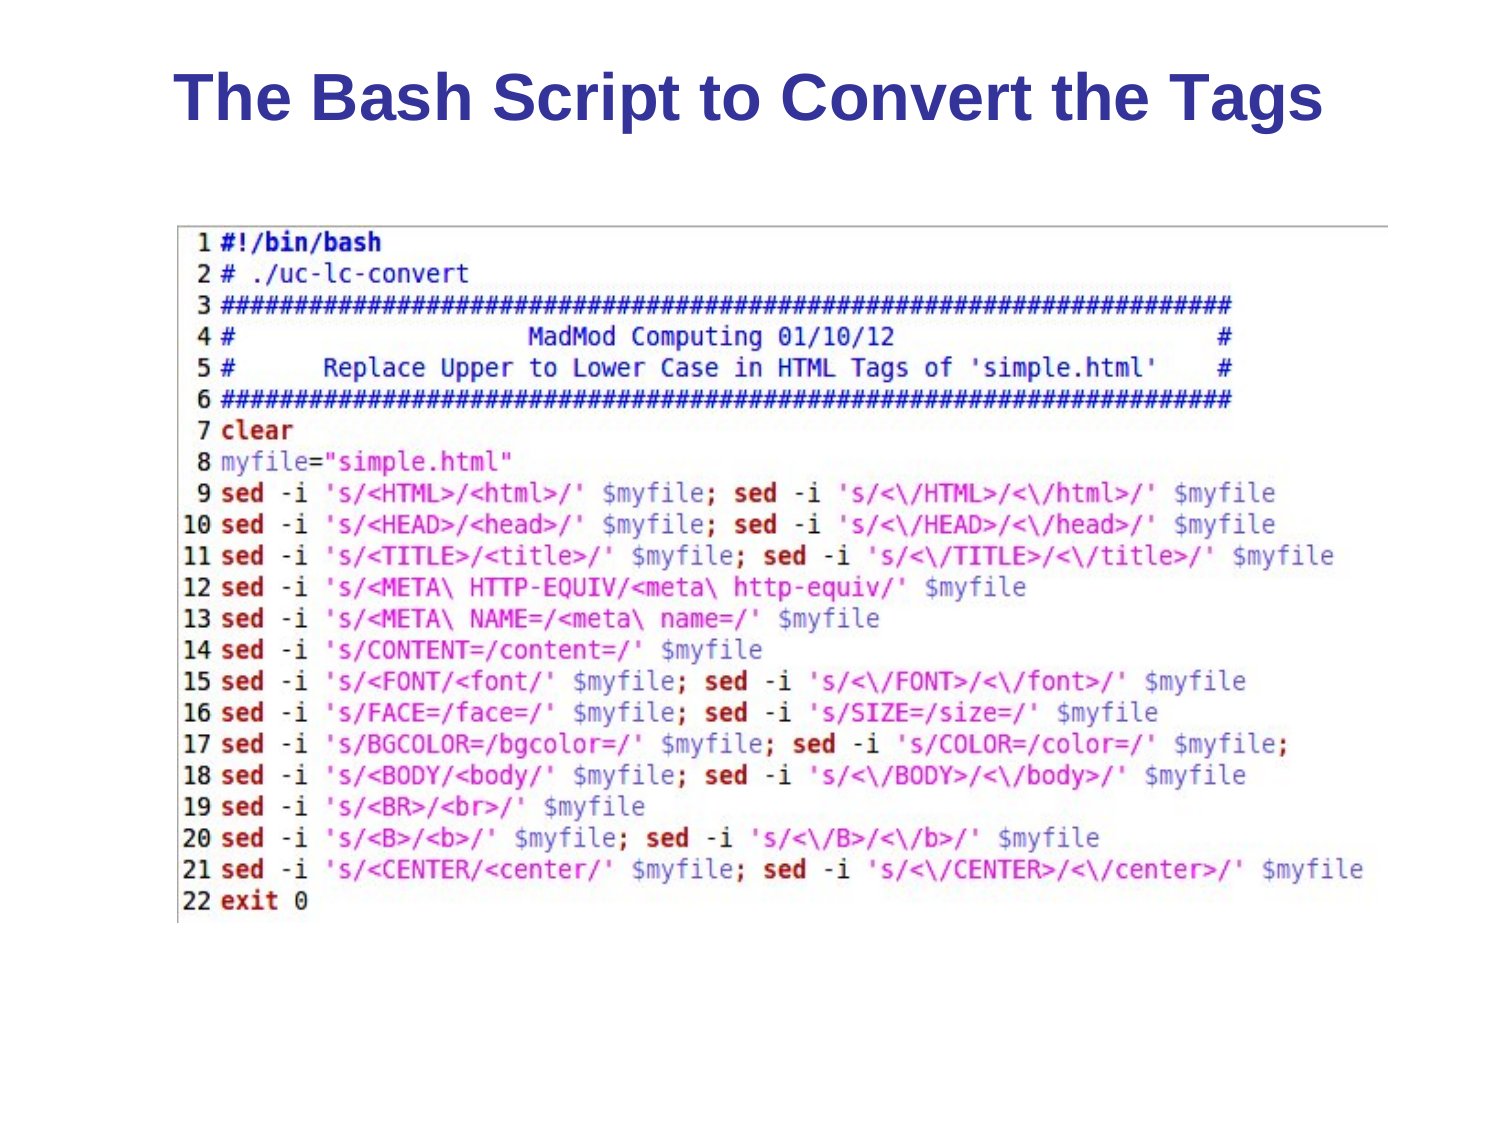

# The Bash Script to Convert the Tags